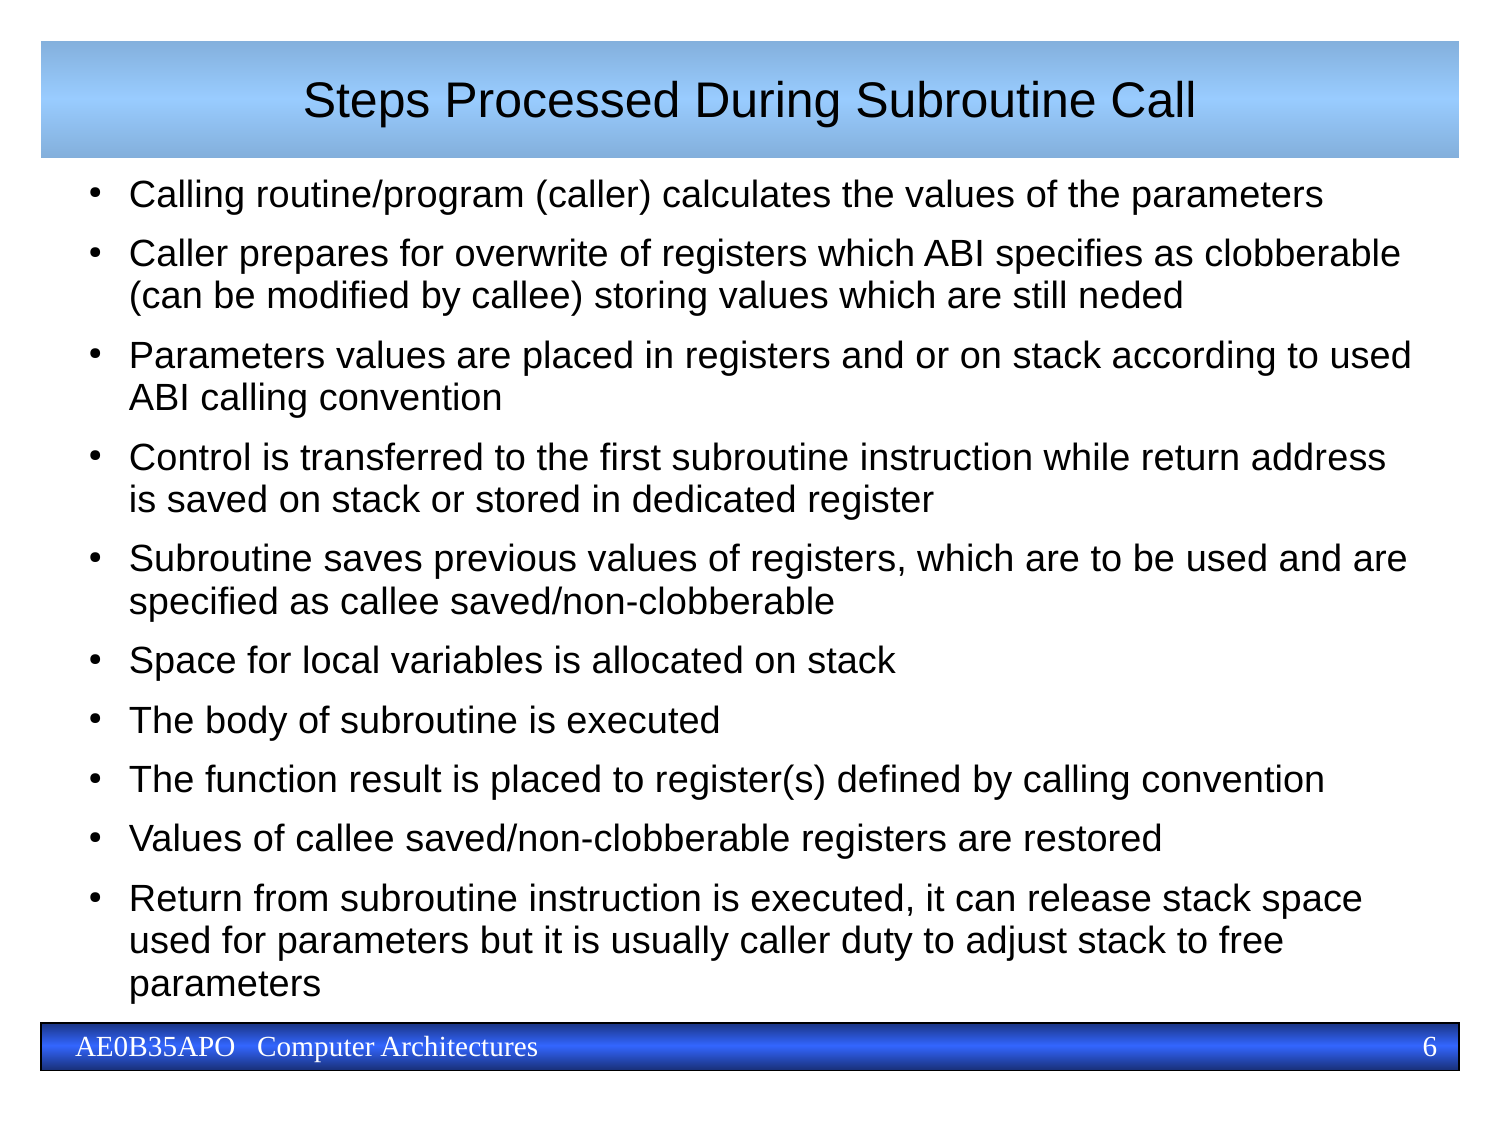

# Steps Processed During Subroutine Call
Calling routine/program (caller) calculates the values of the parameters
Caller prepares for overwrite of registers which ABI specifies as clobberable (can be modified by callee) storing values which are still neded
Parameters values are placed in registers and or on stack according to used ABI calling convention
Control is transferred to the first subroutine instruction while return address is saved on stack or stored in dedicated register
Subroutine saves previous values of registers, which are to be used and are specified as callee saved/non-clobberable
Space for local variables is allocated on stack
The body of subroutine is executed
The function result is placed to register(s) defined by calling convention
Values of callee saved/non-clobberable registers are restored
Return from subroutine instruction is executed, it can release stack space used for parameters but it is usually caller duty to adjust stack to free parameters
AE0B35APO Computer Architectures
6